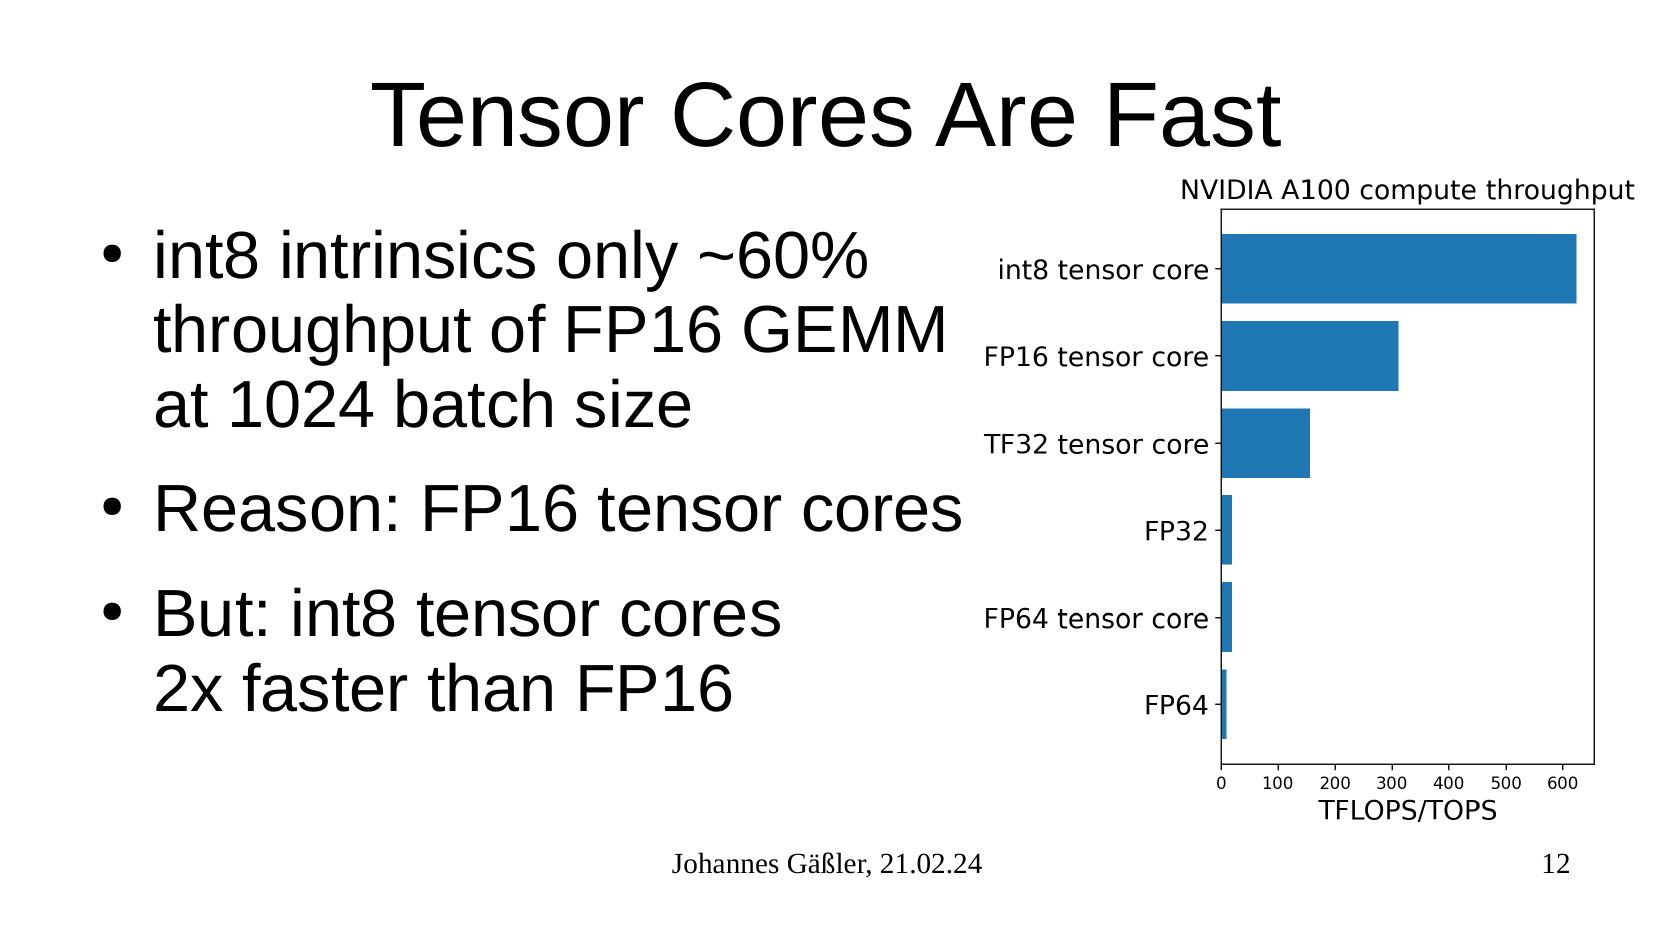

# Tensor Cores Are Fast
int8 intrinsics only ~60%
throughput of FP16 GEMM
at 1024 batch size
Reason: FP16 tensor cores
But: int8 tensor cores
2x faster than FP16
Johannes Gäßler, 21.02.24
12